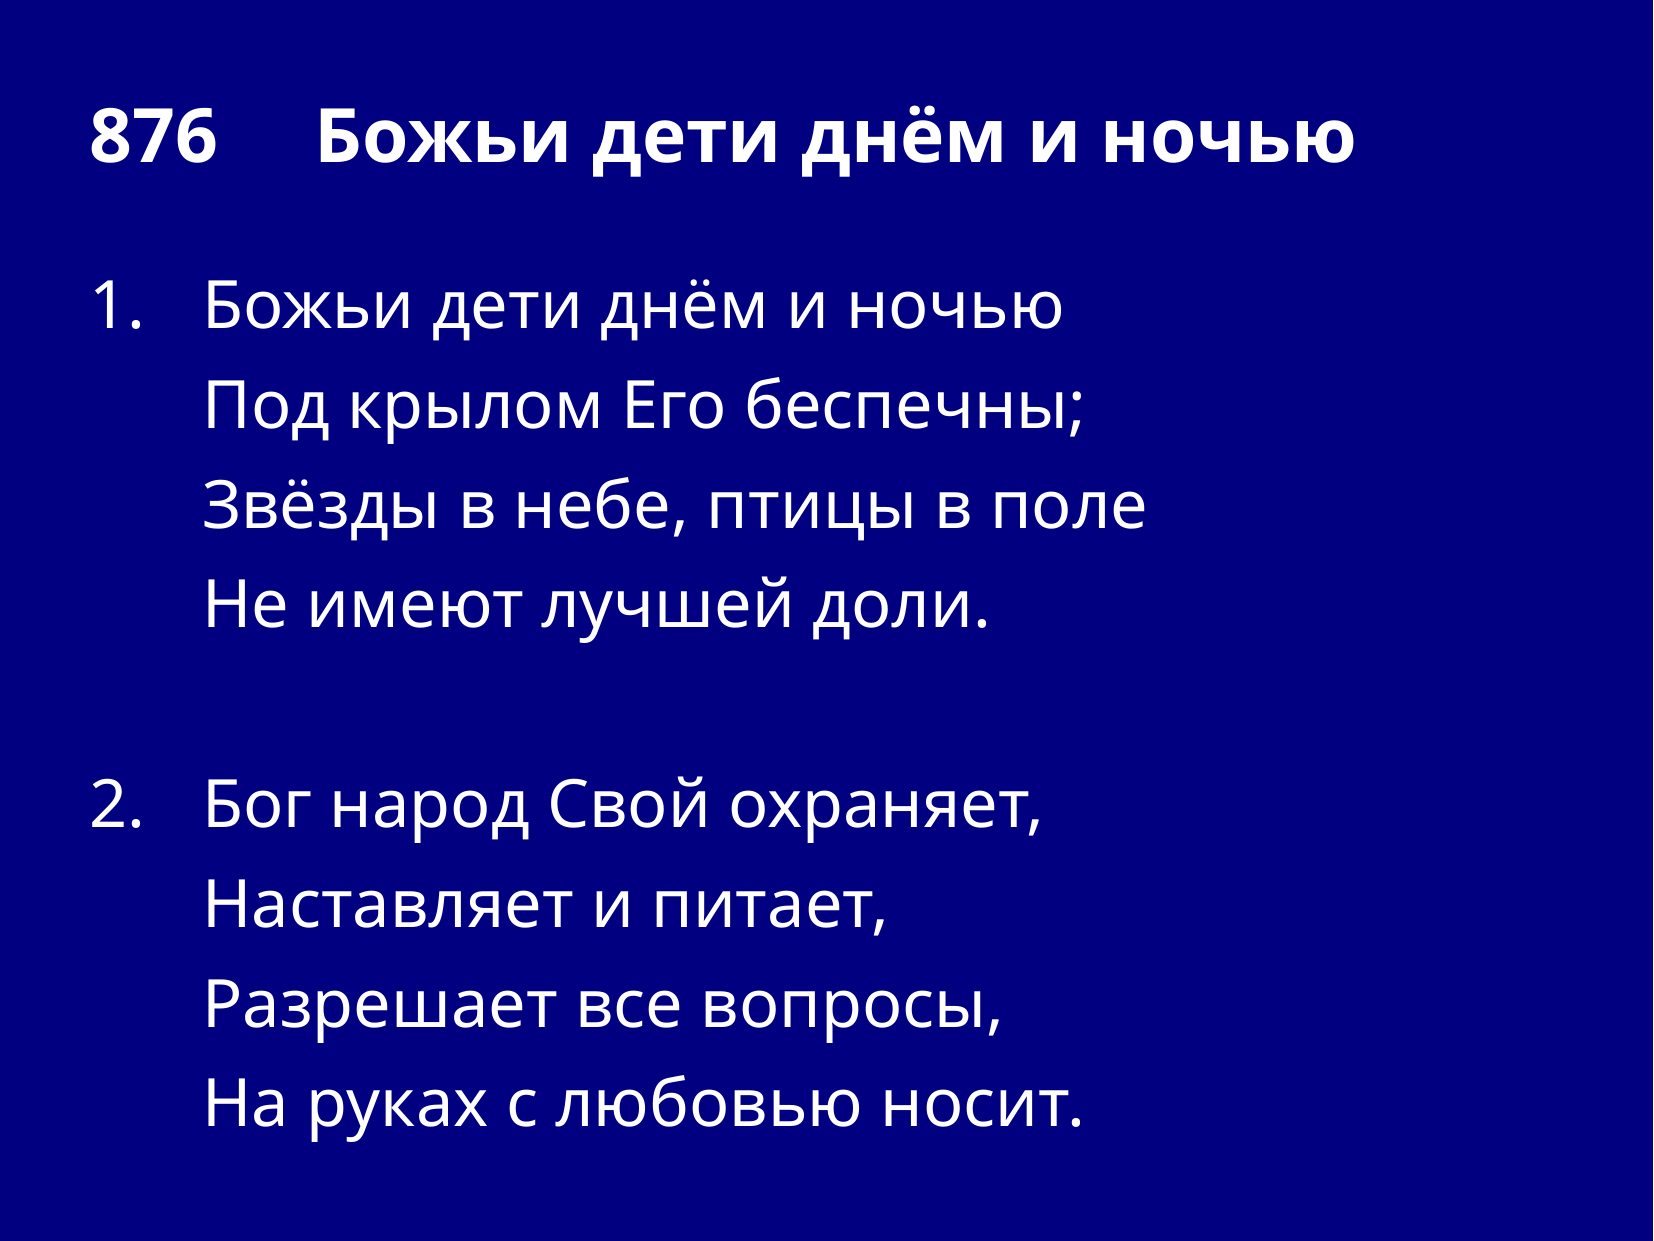

876	Божьи дети днём и ночью
1.	Божьи дети днём и ночью
	Под крылом Его беспечны;
	Звёзды в небе, птицы в поле
	Не имеют лучшей доли.
2.	Бог народ Свой охраняет,
	Наставляет и питает,
	Разрешает все вопросы,
	На руках с любовью носит.